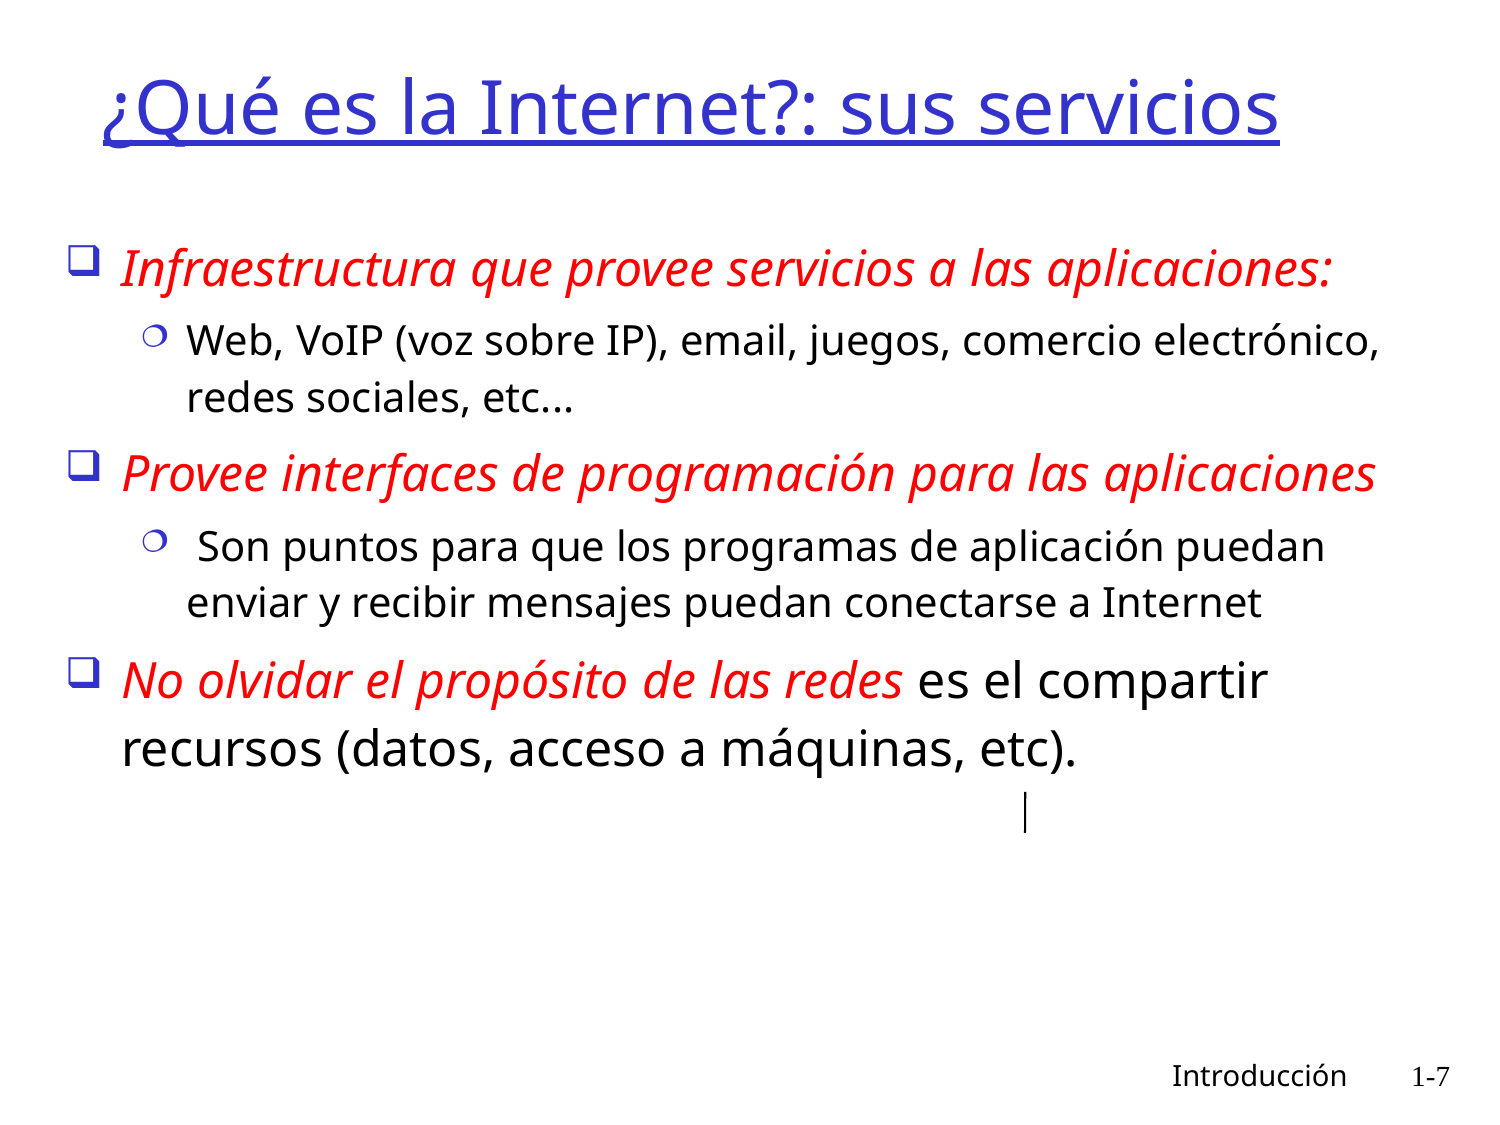

# ¿Qué es la Internet?: sus servicios
Infraestructura que provee servicios a las aplicaciones:
Web, VoIP (voz sobre IP), email, juegos, comercio electrónico, redes sociales, etc...
Provee interfaces de programación para las aplicaciones
 Son puntos para que los programas de aplicación puedan enviar y recibir mensajes puedan conectarse a Internet
No olvidar el propósito de las redes es el compartir recursos (datos, acceso a máquinas, etc).
 Introducción